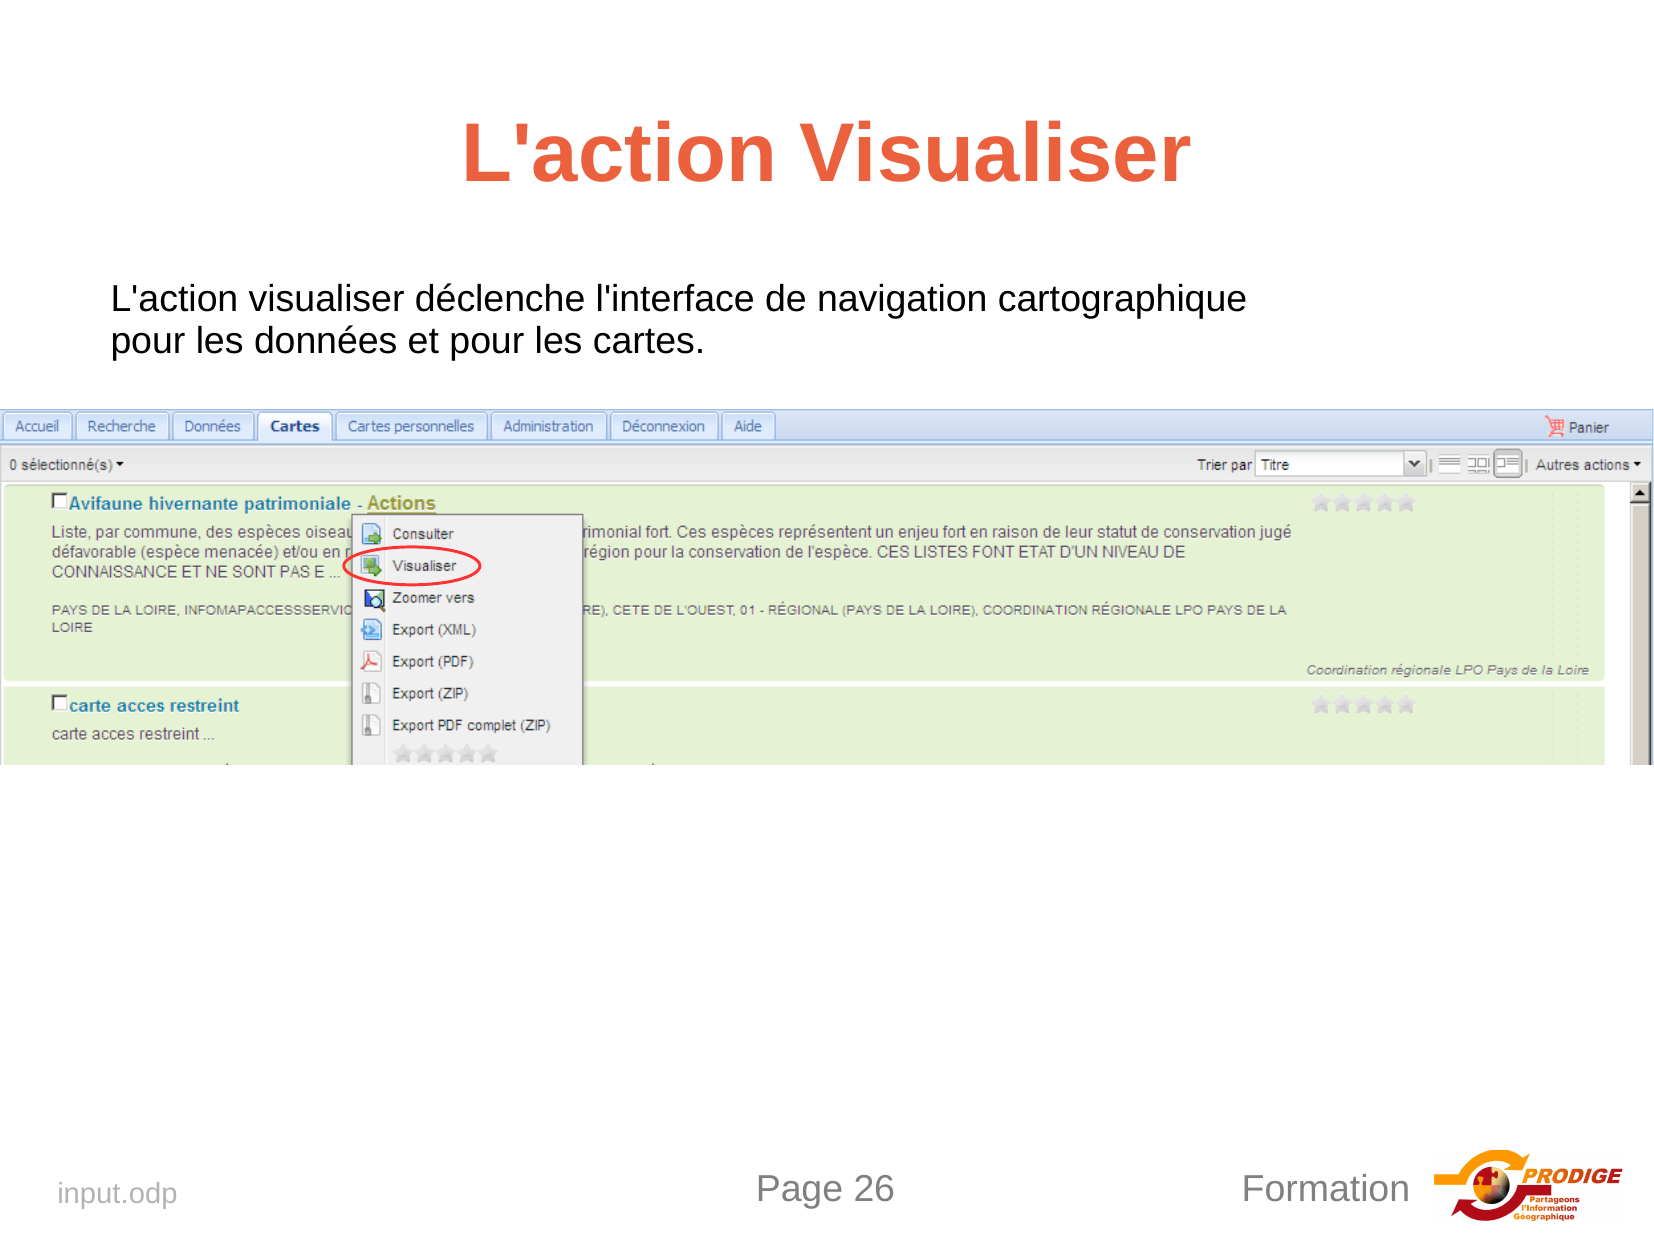

# L'action Visualiser
L'action visualiser déclenche l'interface de navigation cartographique
pour les données et pour les cartes.